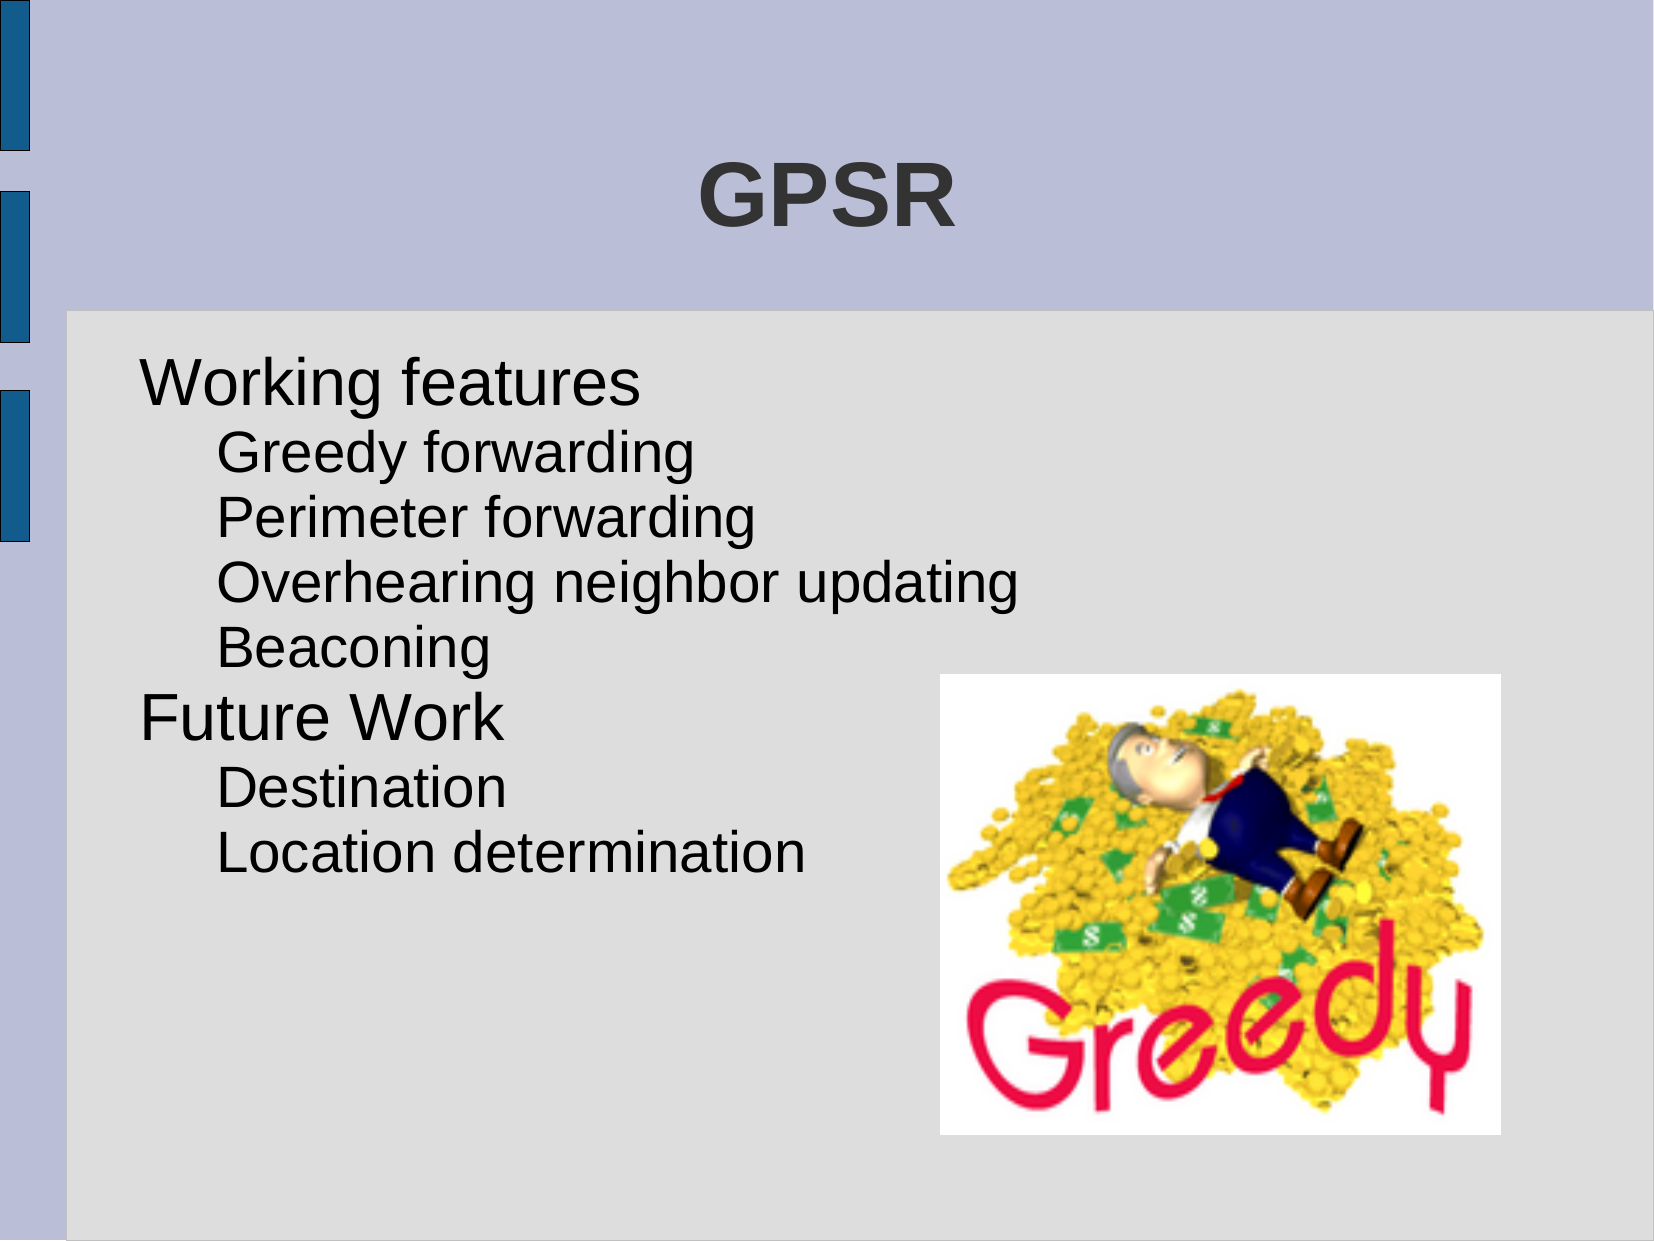

# GPSR
Working features
Greedy forwarding
Perimeter forwarding
Overhearing neighbor updating
Beaconing
Future Work
Destination
Location determination